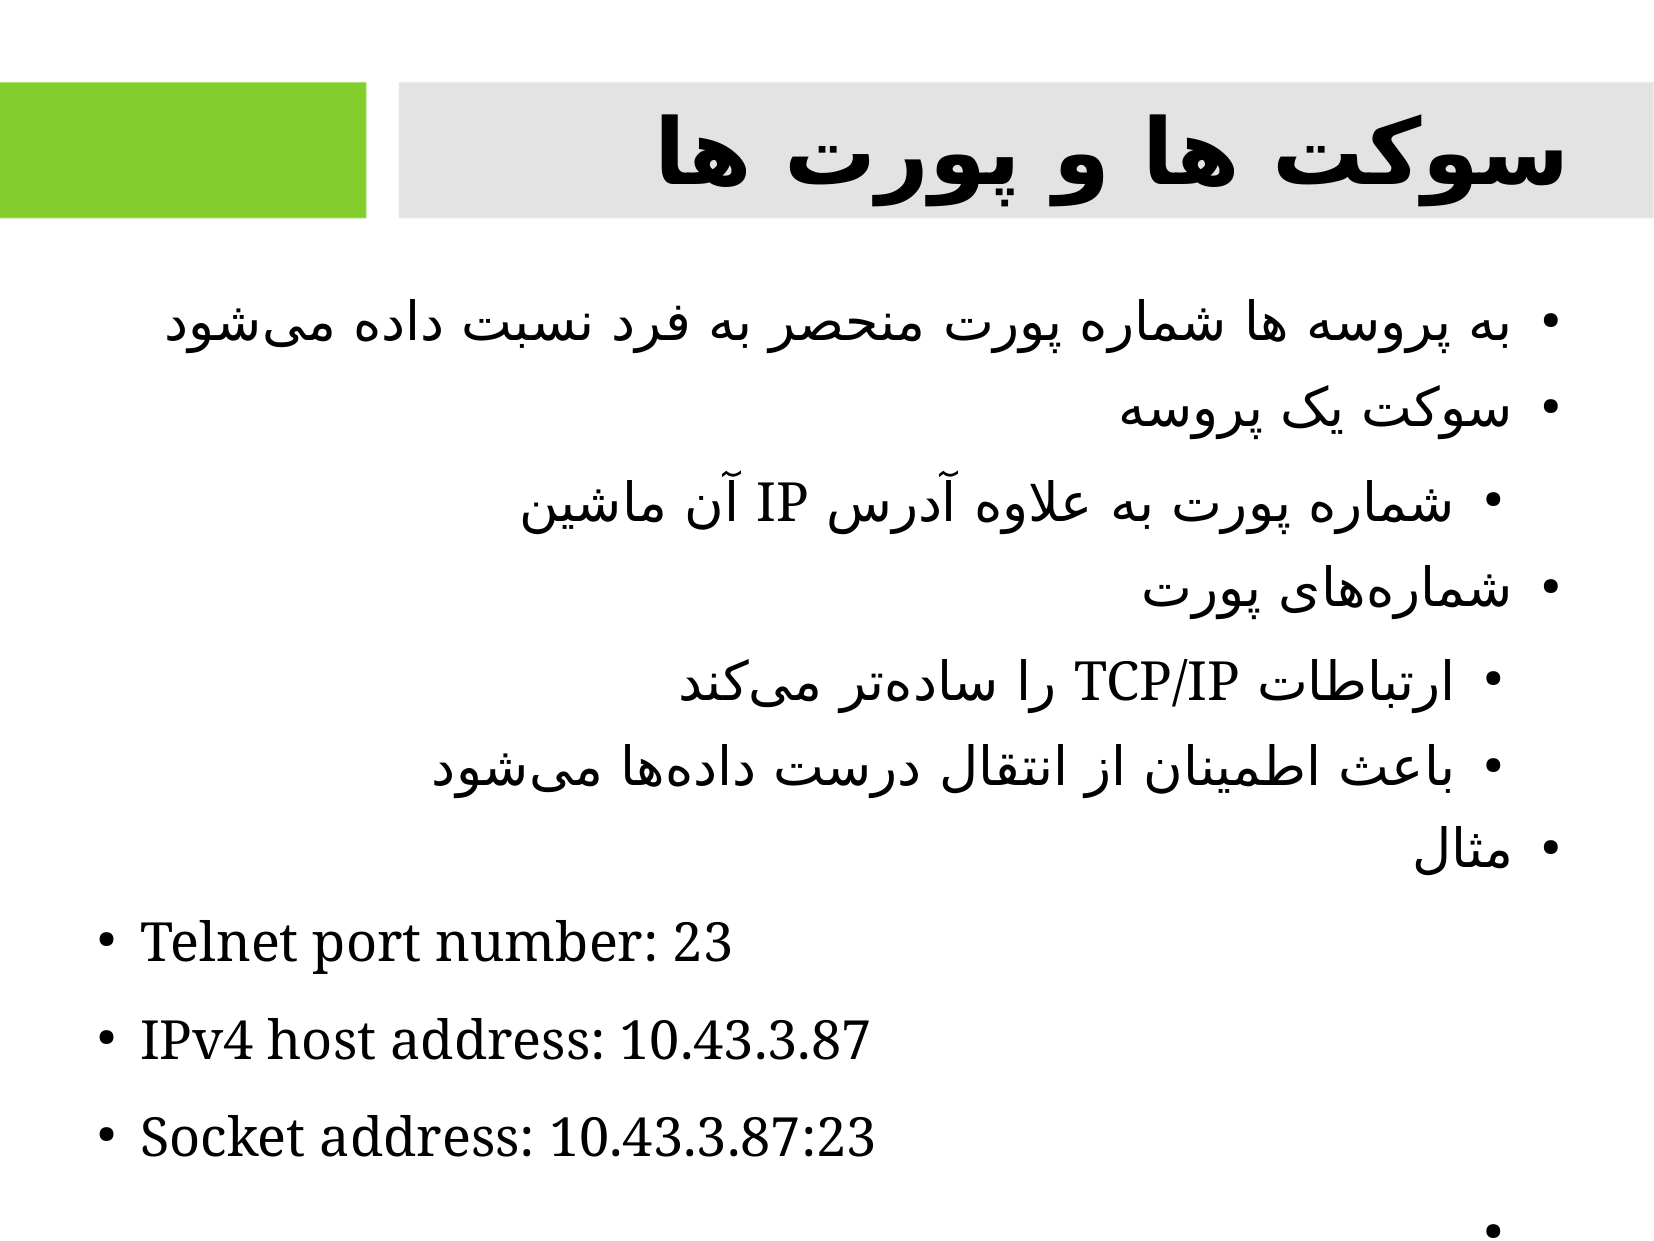

# سوکت ها و پورت ها
به پروسه ها شماره پورت منحصر به فرد نسبت داده می‌شود
سوکت یک پروسه
شماره پورت به علاوه آدرس IP آن ماشین
شماره‌های پورت
ارتباطات TCP/IP را ساده‌تر می‌کند
باعث اطمینان از انتقال درست داده‌ها می‌شود
مثال
Telnet port number: 23
IPv4 host address: 10.43.3.87
Socket address: 10.43.3.87:23